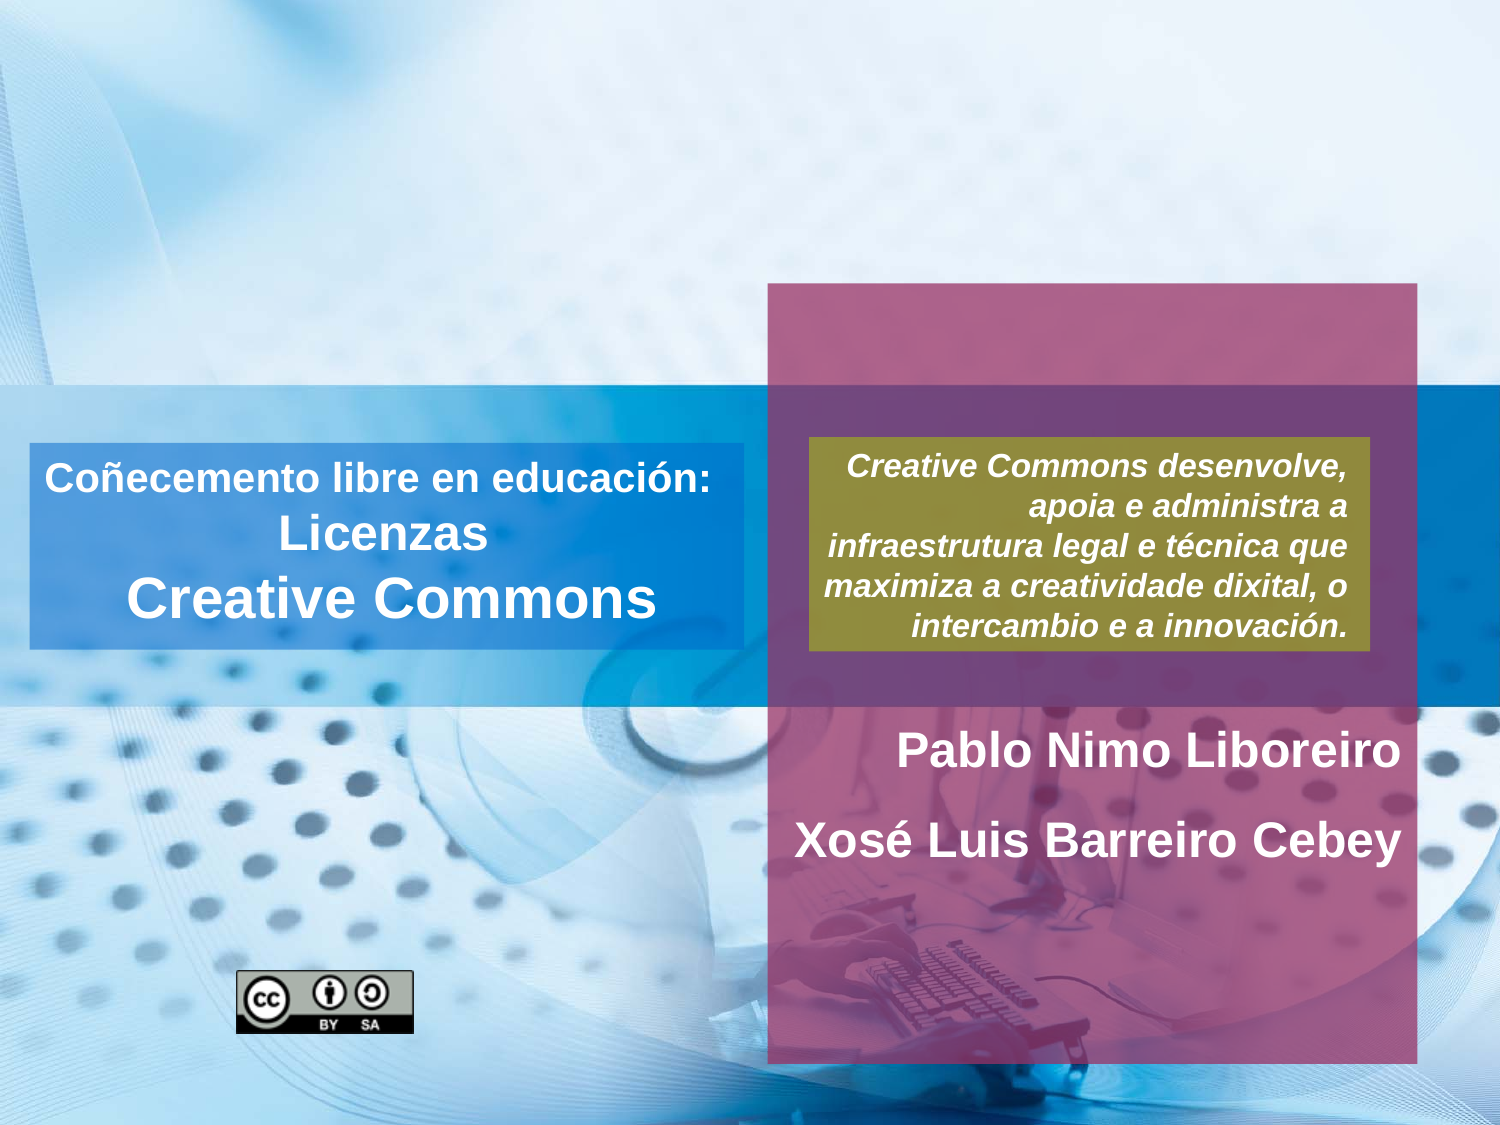

Pablo Nimo Liboreiro
Xosé Luis Barreiro Cebey
Creative Commons desenvolve, apoia e administra a infraestrutura legal e técnica que maximiza a creatividade dixital, o intercambio e a innovación.
Coñecemento libre en educación:
Licenzas
 Creative Commons